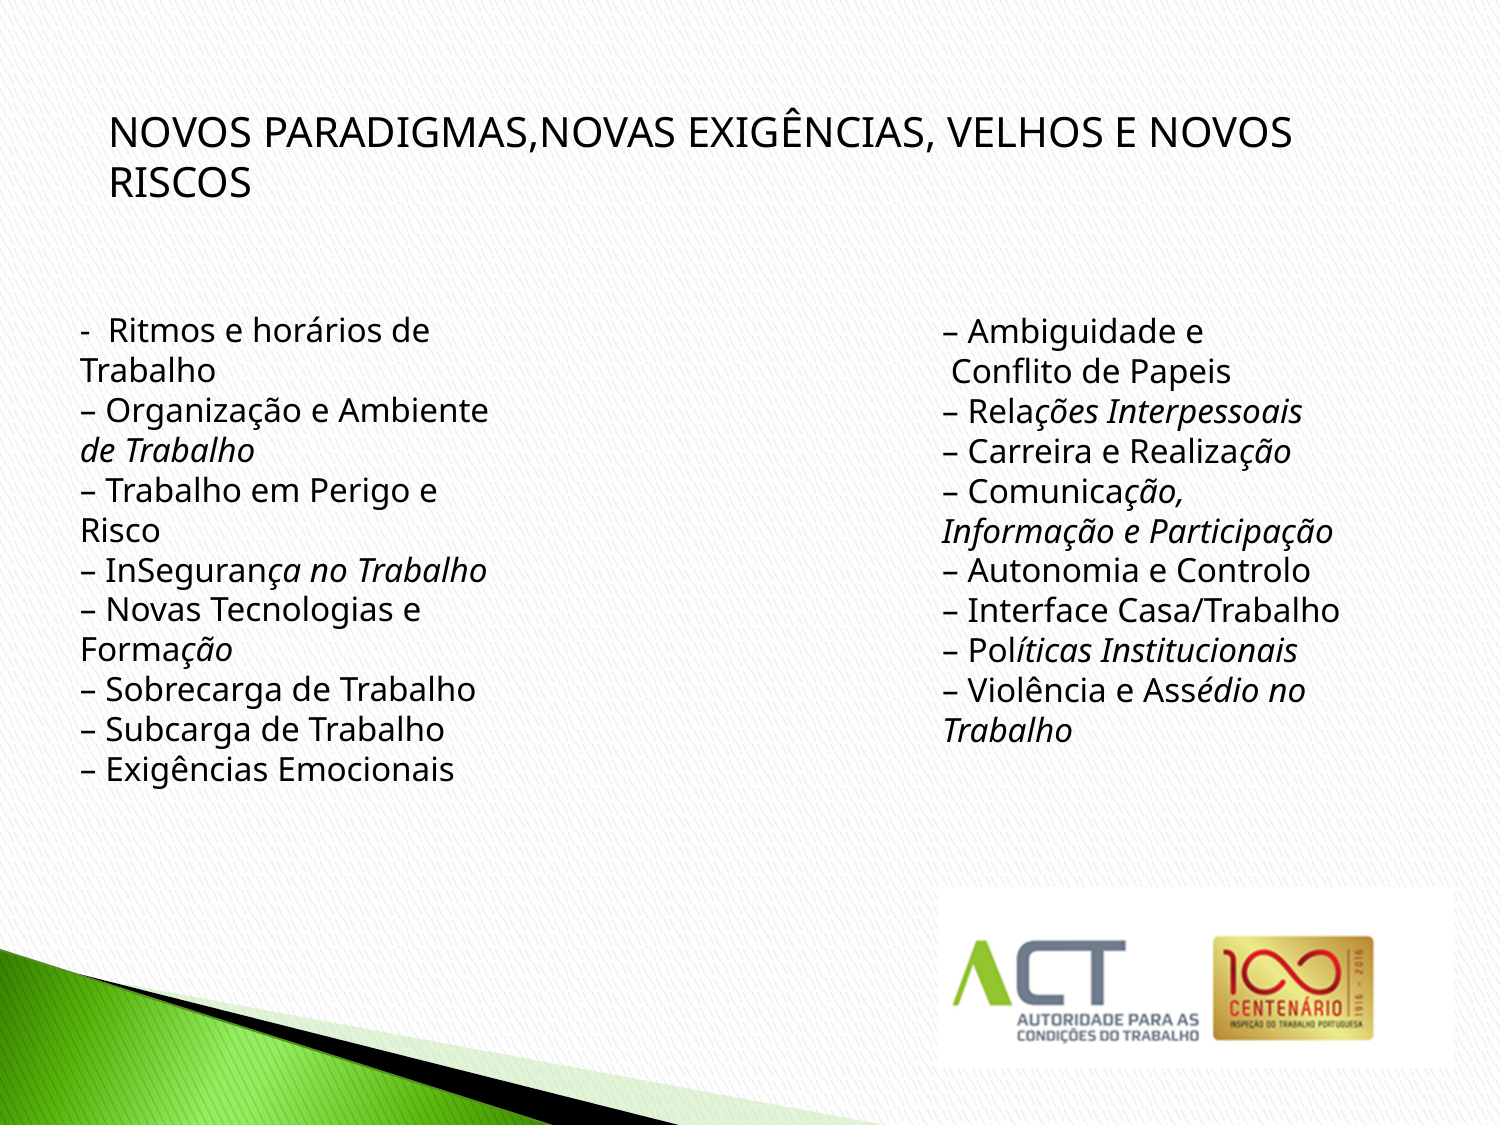

NOVOS PARADIGMAS,NOVAS EXIGÊNCIAS, VELHOS E NOVOS RISCOS
- Ritmos e horários de Trabalho
– Organização e Ambiente de Trabalho
– Trabalho em Perigo e Risco
– InSegurança no Trabalho
– Novas Tecnologias e Formação
– Sobrecarga de Trabalho
– Subcarga de Trabalho
– Exigências Emocionais
– Ambiguidade e
 Conflito de Papeis
– Relações Interpessoais
– Carreira e Realização
– Comunicação, Informação e Participação
– Autonomia e Controlo
– Interface Casa/Trabalho
– Políticas Institucionais
– Violência e Assédio no Trabalho